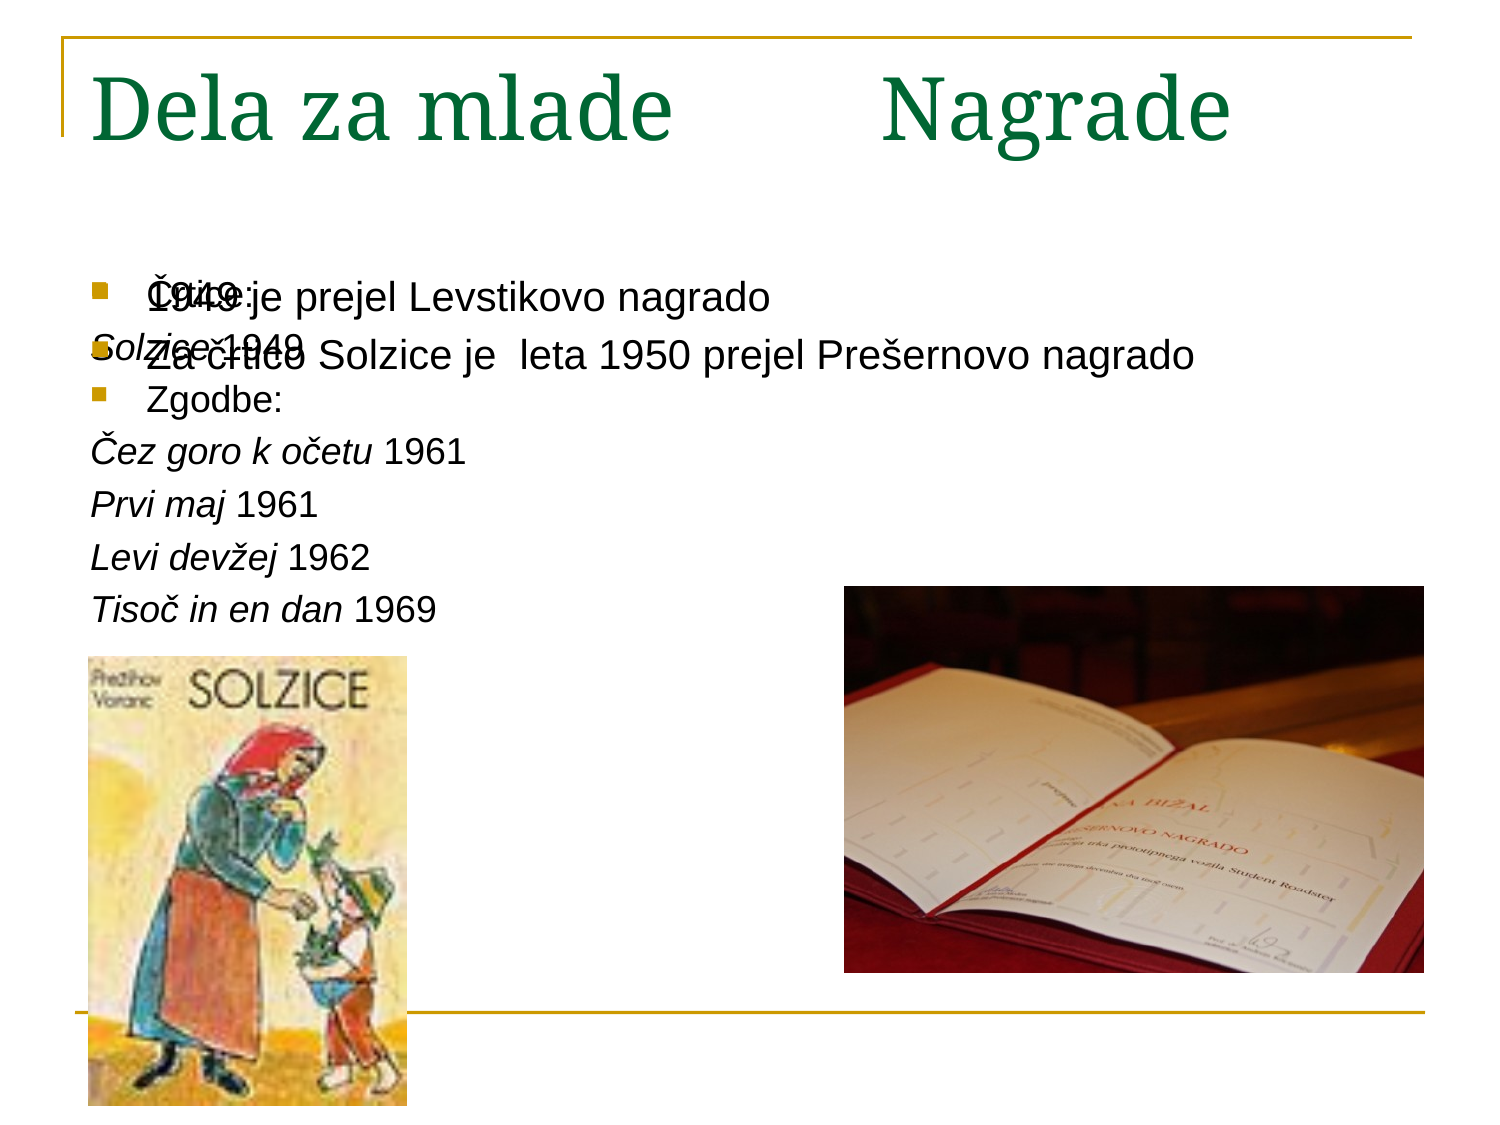

# Dela za mlade Nagrade
Črtice:
Solzice 1949
Zgodbe:
Čez goro k očetu 1961
Prvi maj 1961
Levi devžej 1962
Tisoč in en dan 1969
1949 je prejel Levstikovo nagrado
Za črtico Solzice je leta 1950 prejel Prešernovo nagrado